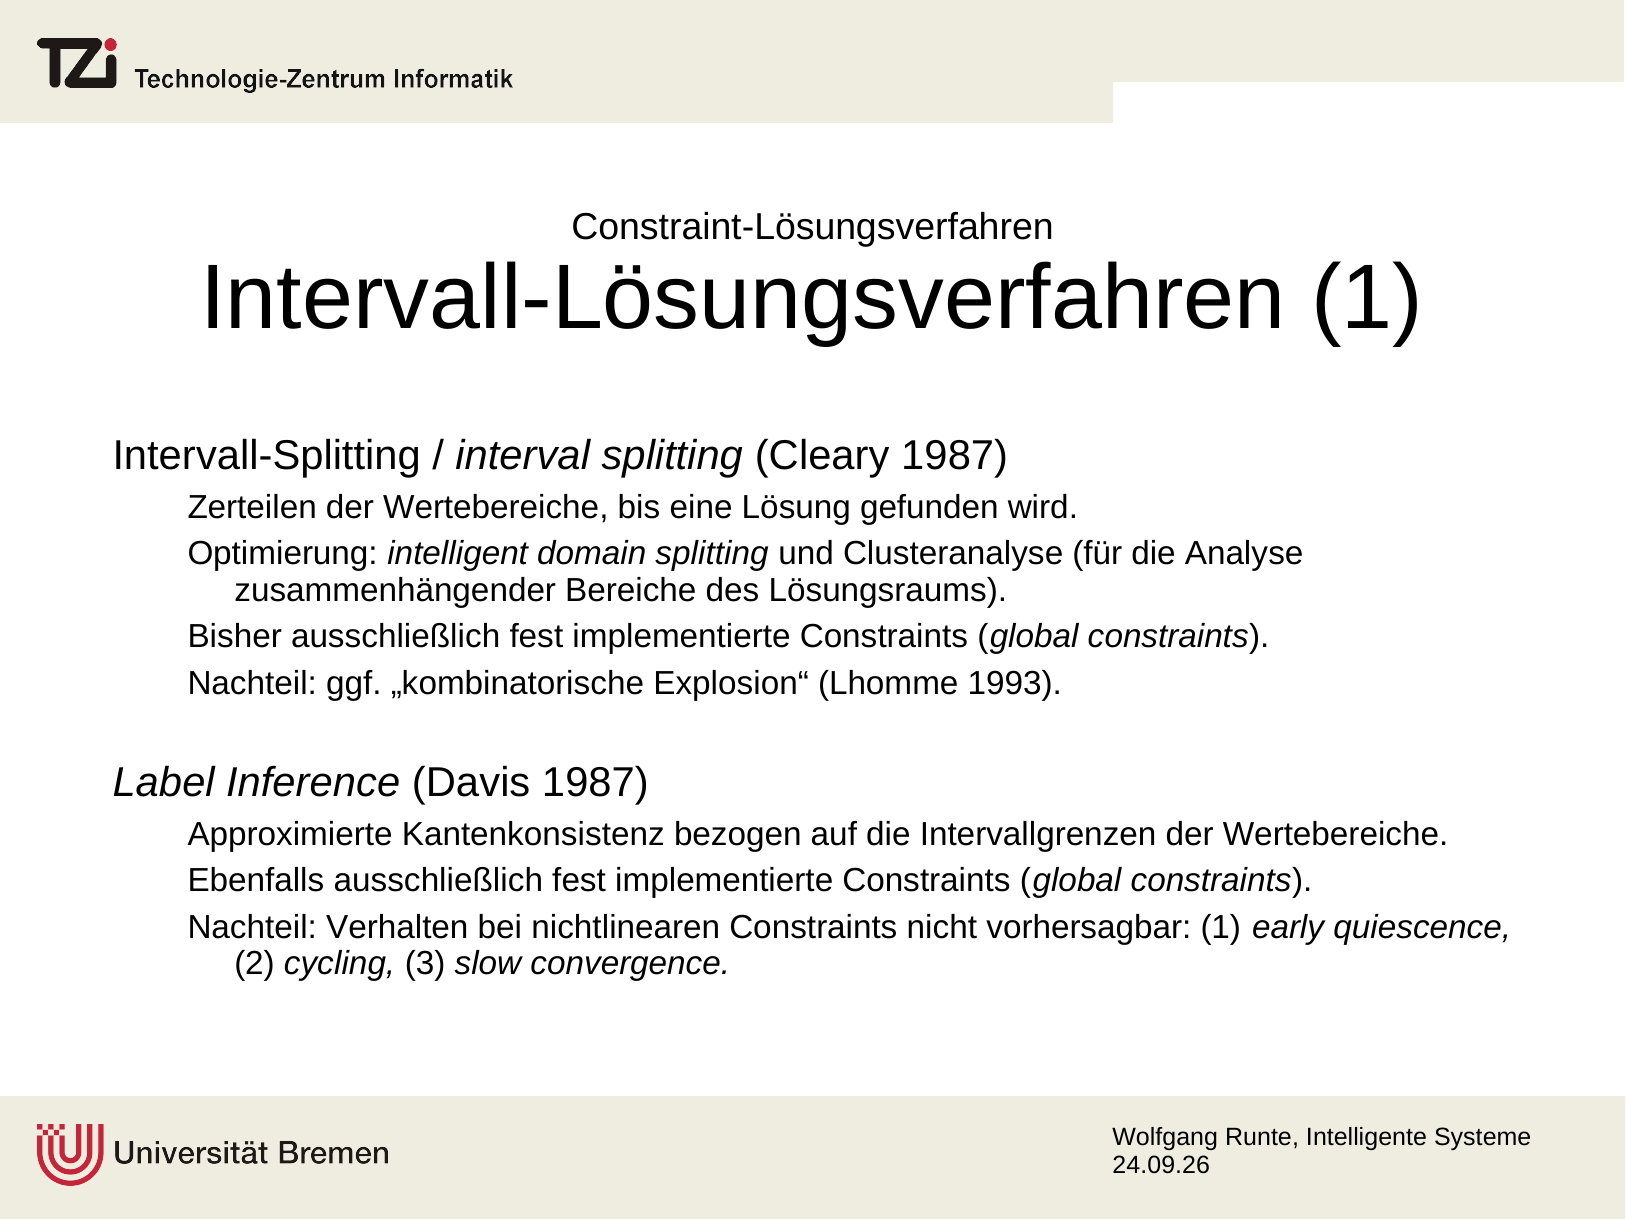

# Constraint-Lösungsverfahren Intervall-Lösungsverfahren (1)
Intervall-Splitting / interval splitting (Cleary 1987)
Zerteilen der Wertebereiche, bis eine Lösung gefunden wird.
Optimierung: intelligent domain splitting und Clusteranalyse (für die Analyse zusammenhängender Bereiche des Lösungsraums).
Bisher ausschließlich fest implementierte Constraints (global constraints).
Nachteil: ggf. „kombinatorische Explosion“ (Lhomme 1993).
Label Inference (Davis 1987)
Approximierte Kantenkonsistenz bezogen auf die Intervallgrenzen der Wertebereiche.
Ebenfalls ausschließlich fest implementierte Constraints (global constraints).
Nachteil: Verhalten bei nichtlinearen Constraints nicht vorhersagbar: (1) early quiescence, (2) cycling, (3) slow convergence.